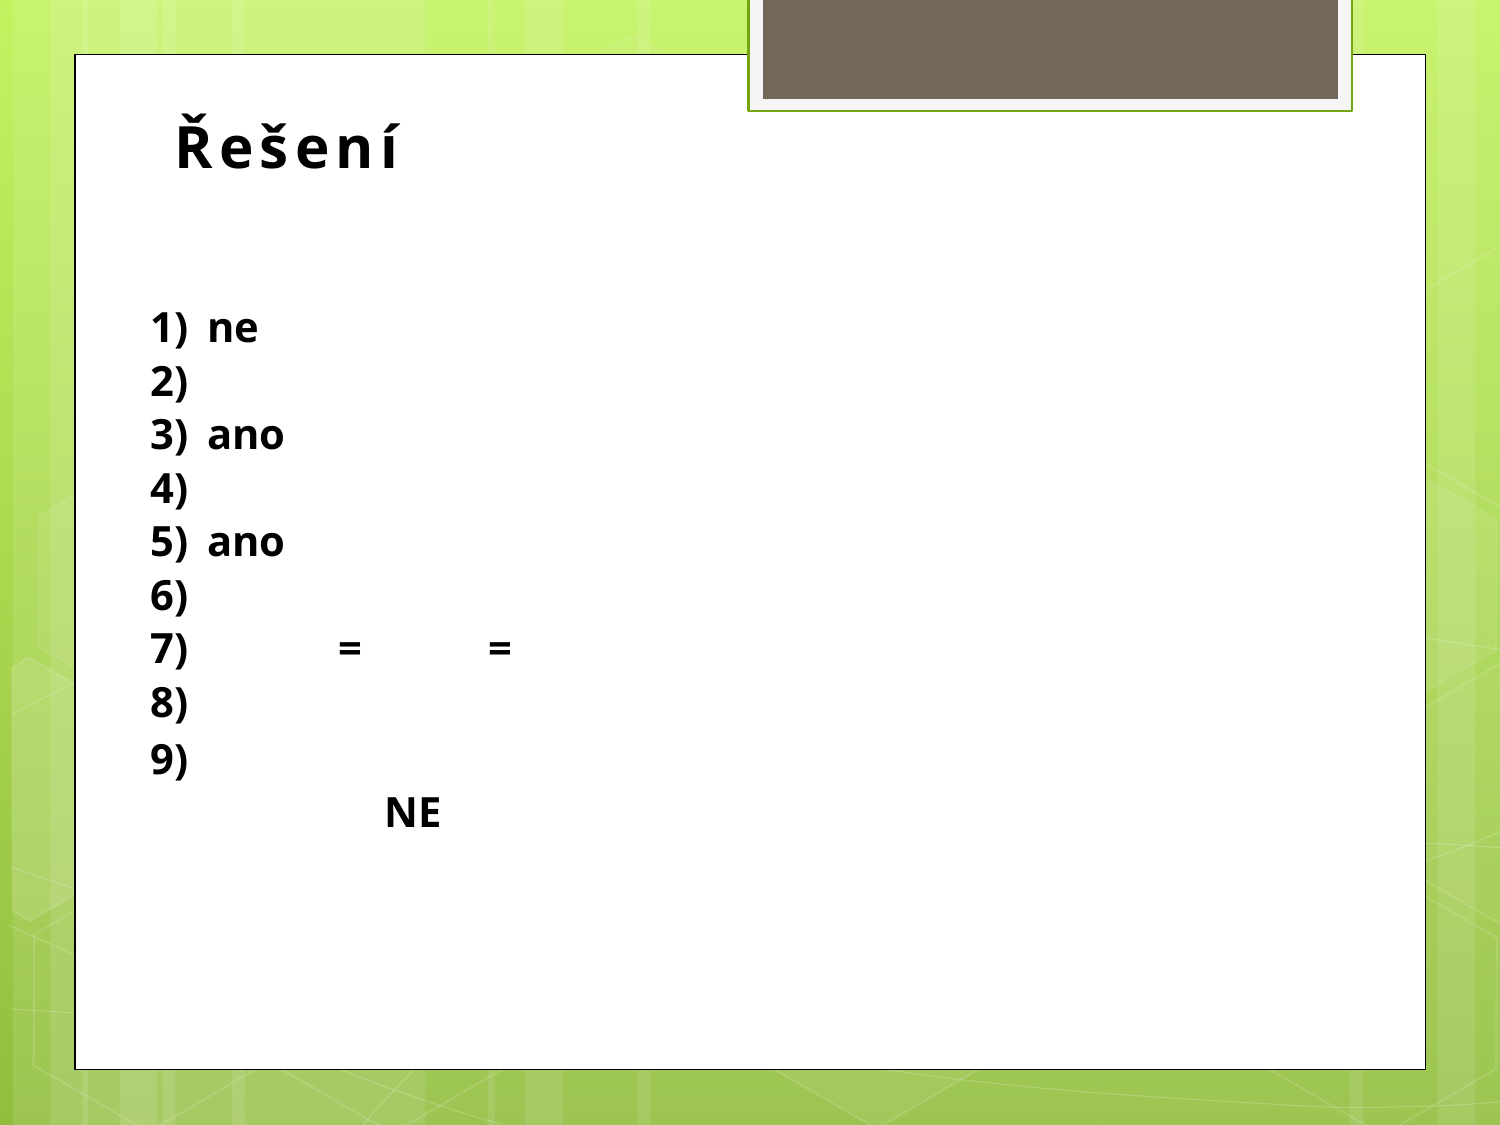

# Řešení
ne
ano
ano
	=		=
NE